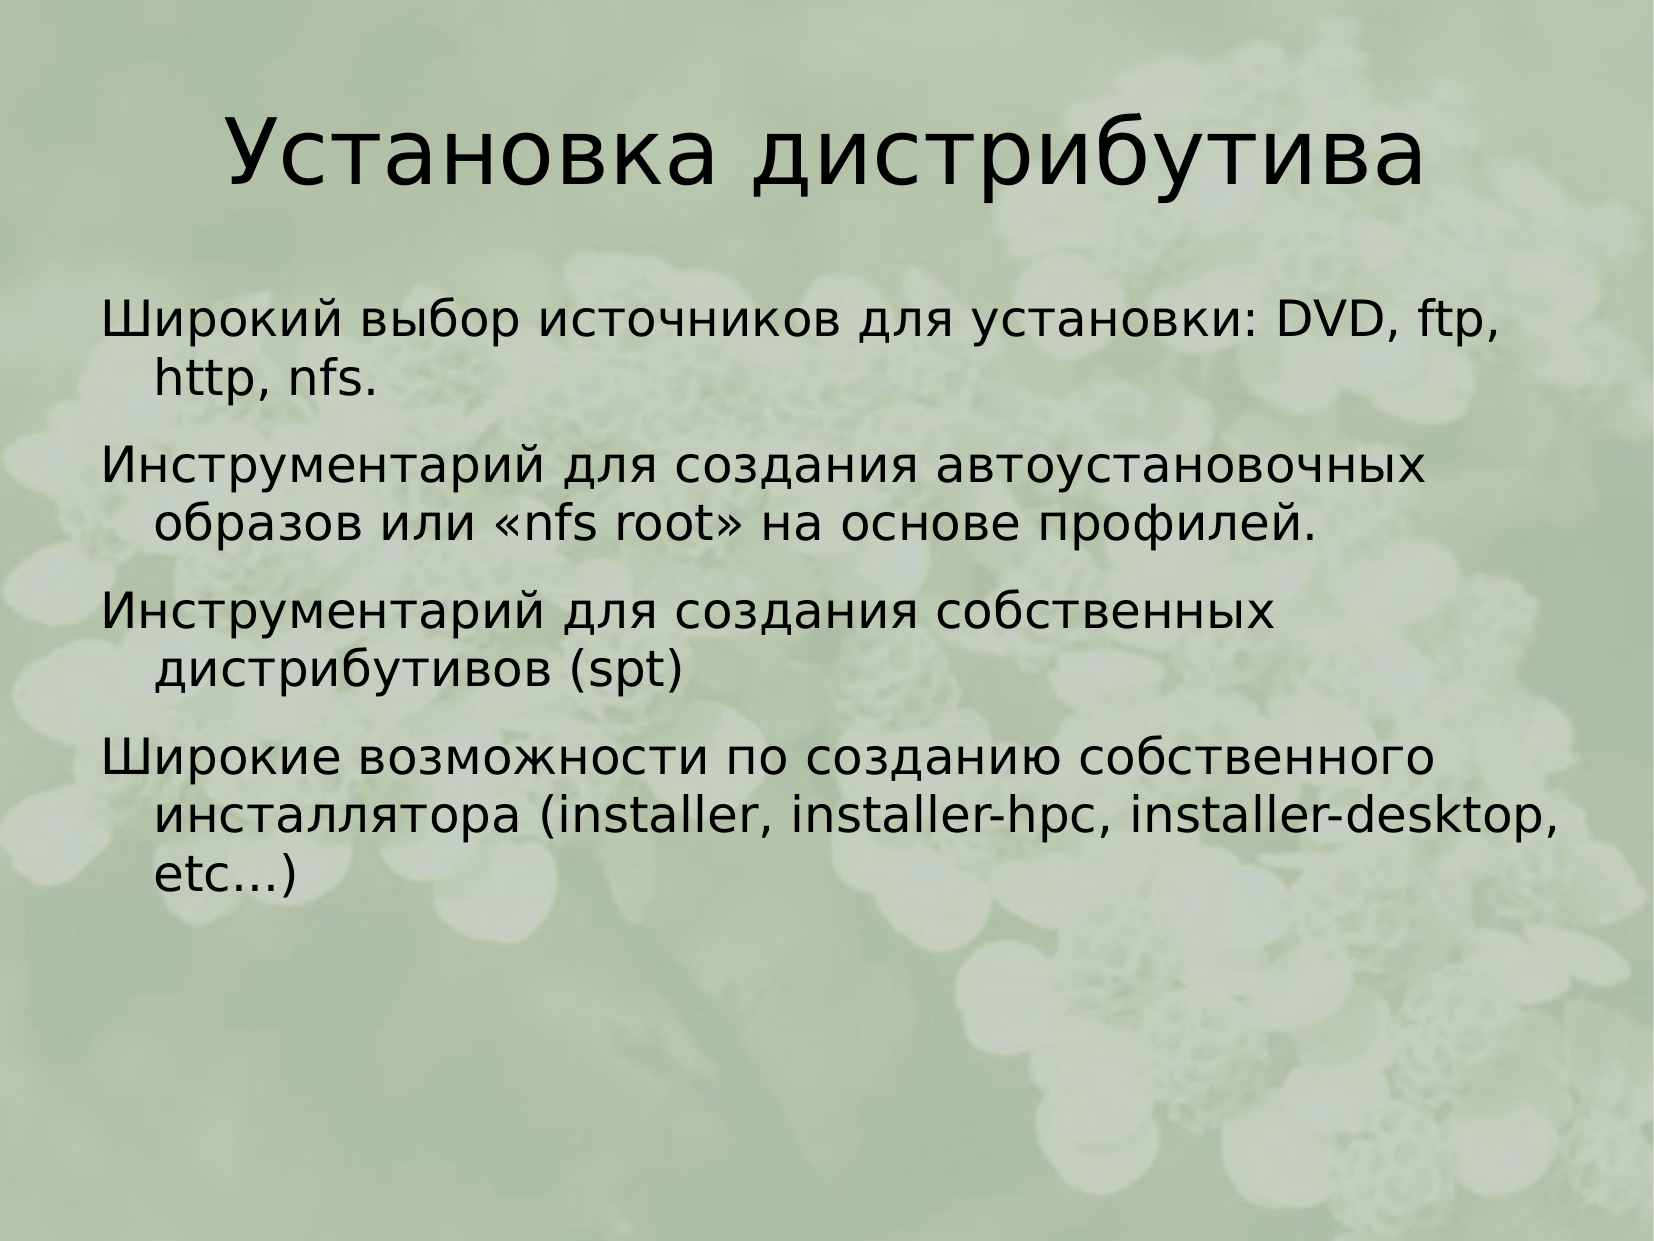

# Установка дистрибутива
Широкий выбор источников для установки: DVD, ftp, http, nfs.
Инструментарий для создания автоустановочных образов или «nfs root» на основе профилей.
Инструментарий для создания собственных дистрибутивов (spt)
Широкие возможности по созданию собственного инсталлятора (installer, installer-hpc, installer-desktop, etc...)